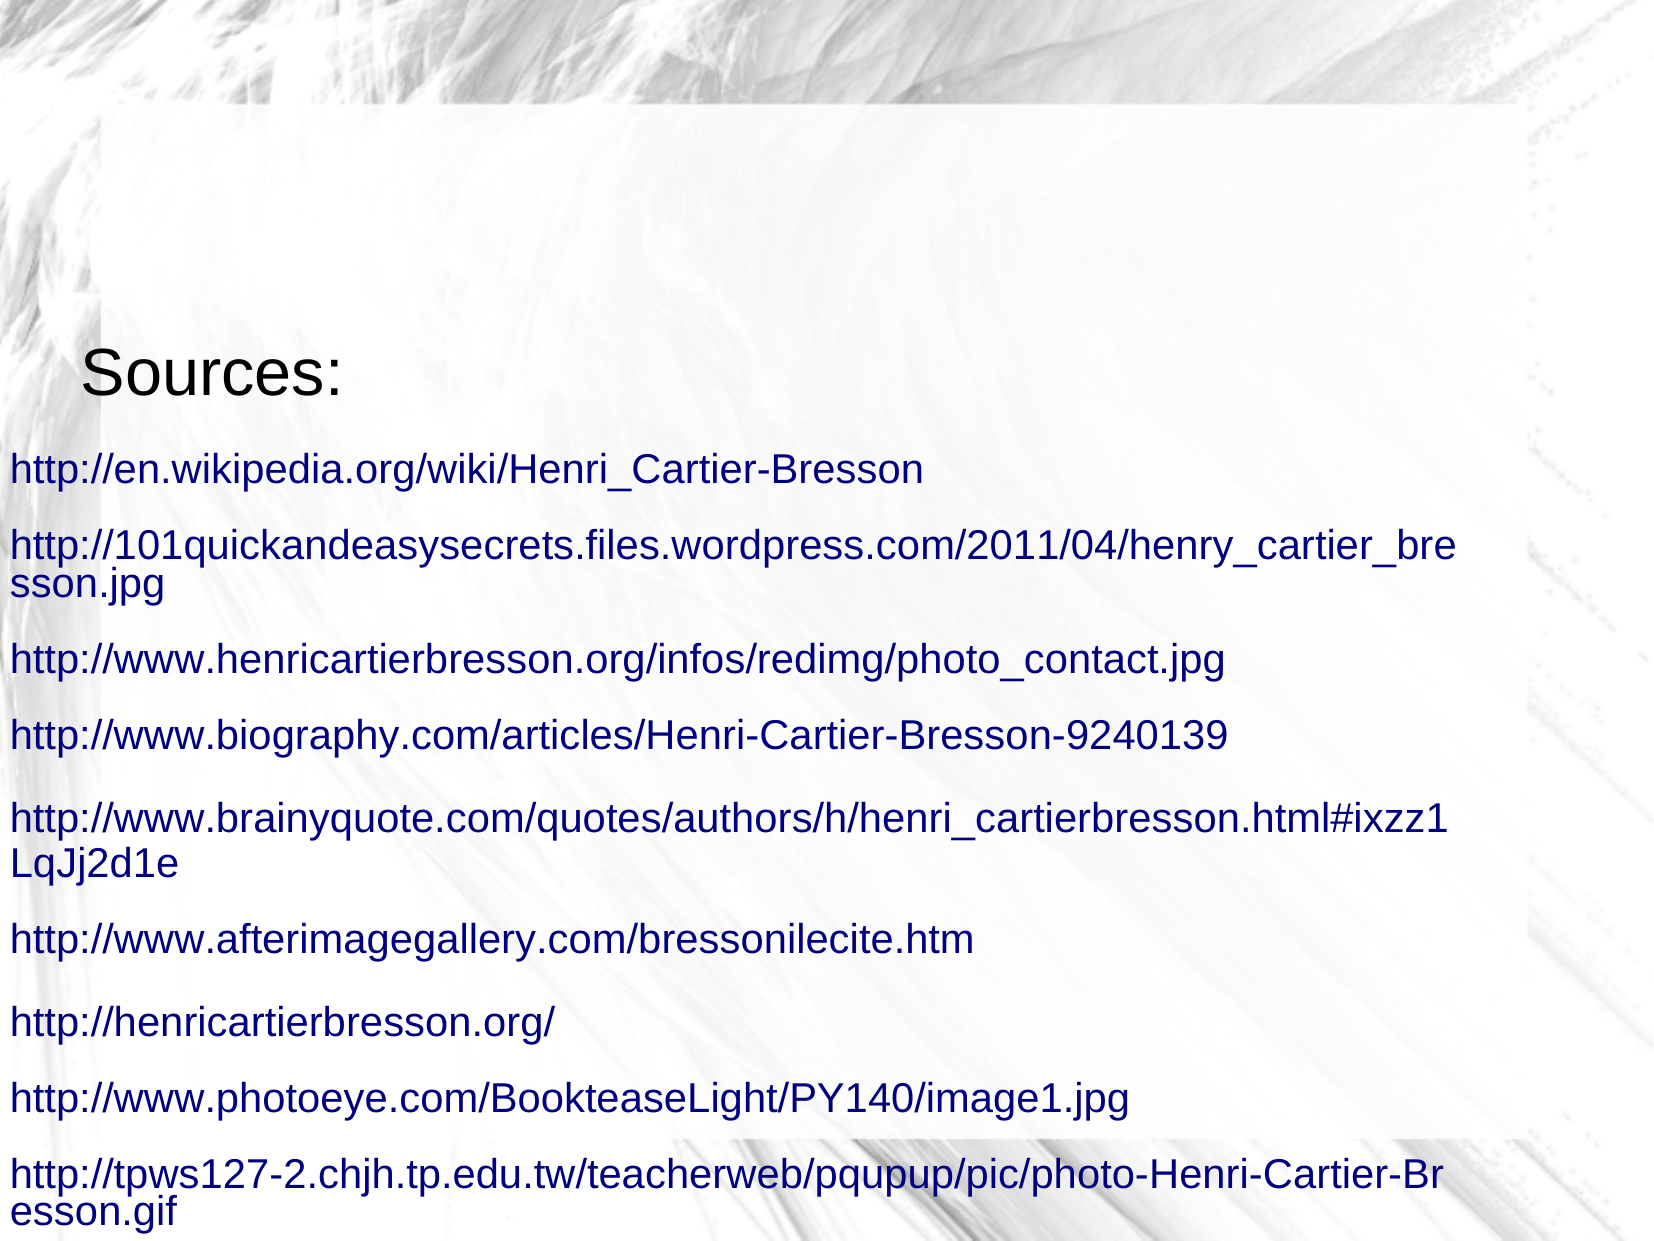

#
Sources:
http://en.wikipedia.org/wiki/Henri_Cartier-Bresson
http://101quickandeasysecrets.files.wordpress.com/2011/04/henry_cartier_bresson.jpg
http://www.henricartierbresson.org/infos/redimg/photo_contact.jpg
http://www.biography.com/articles/Henri-Cartier-Bresson-9240139
http://www.brainyquote.com/quotes/authors/h/henri_cartierbresson.html#ixzz1LqJj2d1e
http://www.afterimagegallery.com/bressonilecite.htm
http://henricartierbresson.org/
http://www.photoeye.com/BookteaseLight/PY140/image1.jpg
http://tpws127-2.chjh.tp.edu.tw/teacherweb/pqupup/pic/photo-Henri-Cartier-Bresson.gif
http://www.photorevolt.com/articoli/roby_blasina/cartier_bresson/cartier-bresson_1.jpg